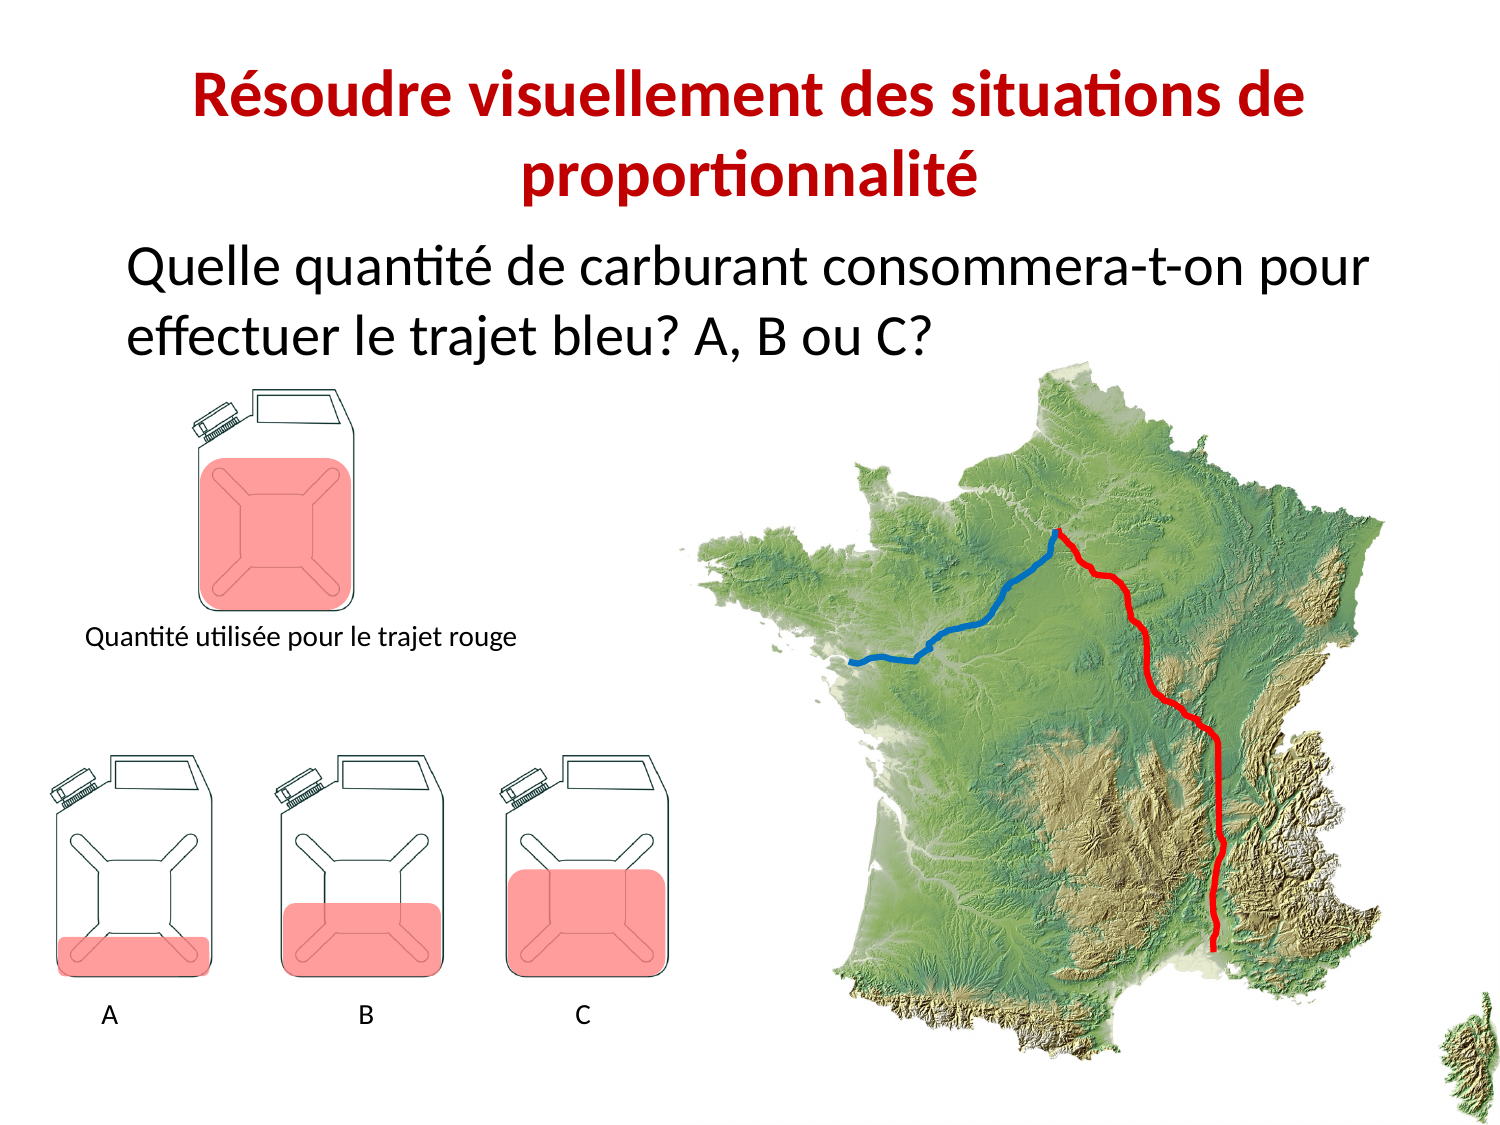

Résoudre visuellement des situations de proportionnalité
Quelle quantité de carburant consommera-t-on pour effectuer le trajet bleu? A, B ou C?
Quantité utilisée pour le trajet rouge
 A B C